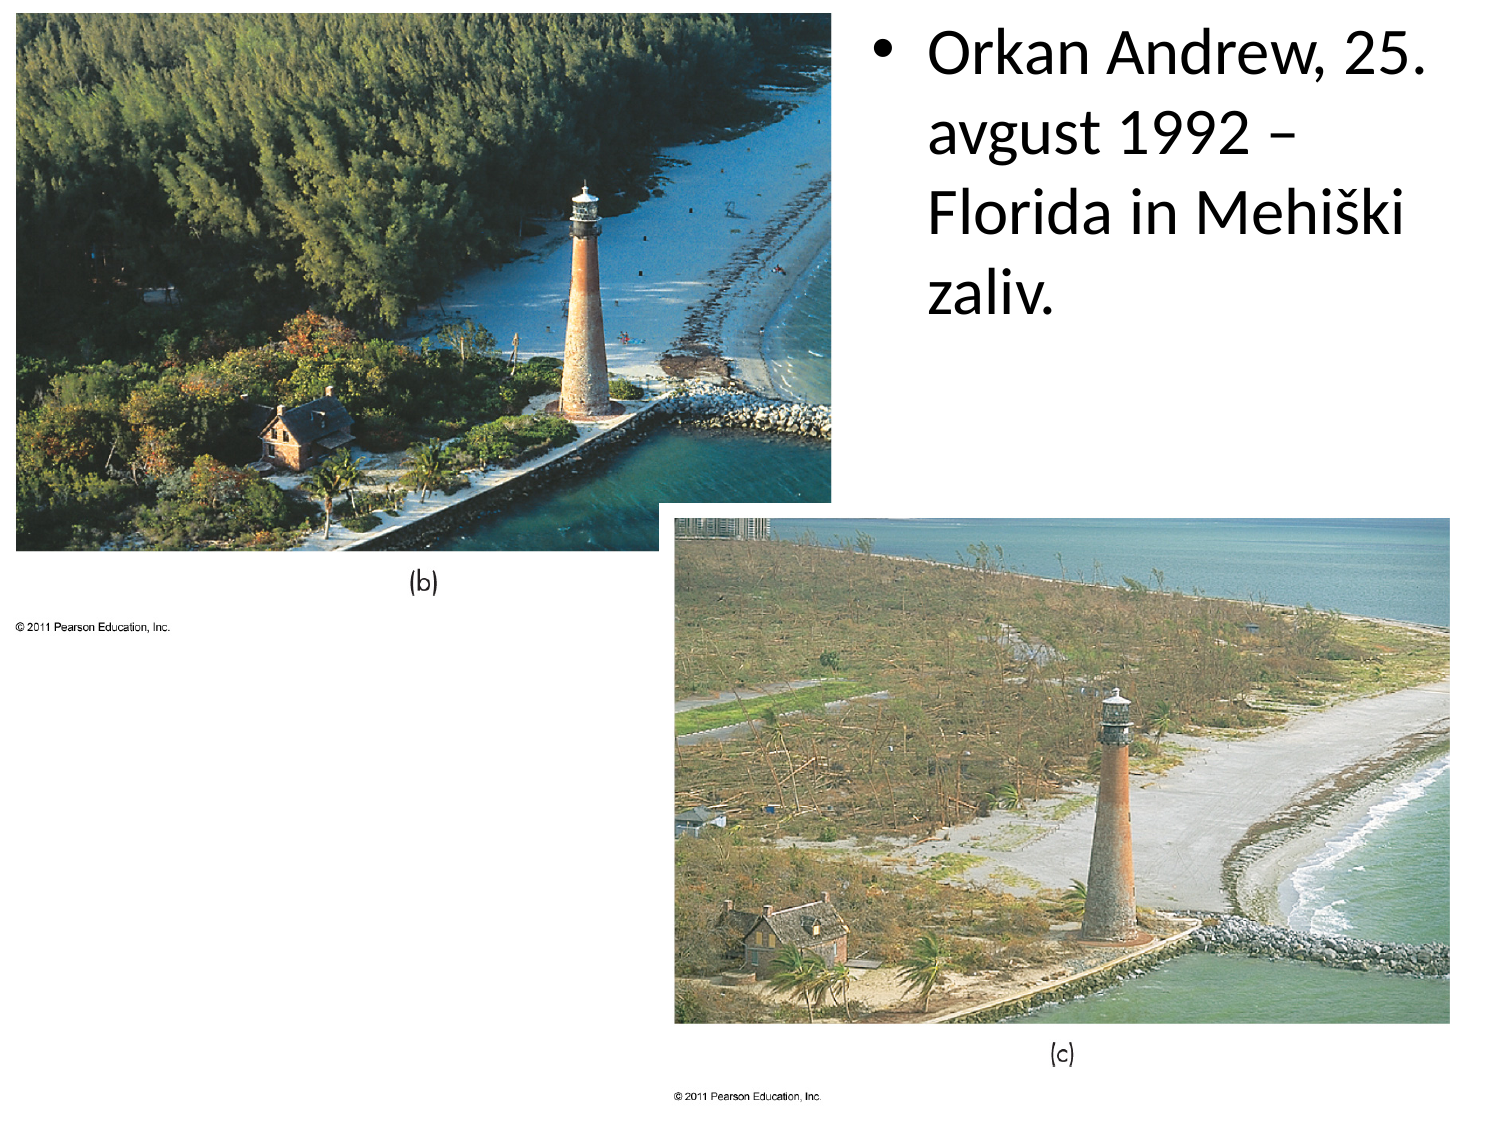

# Orkan Andrew, 25. avgust 1992 – Florida in Mehiški zaliv.